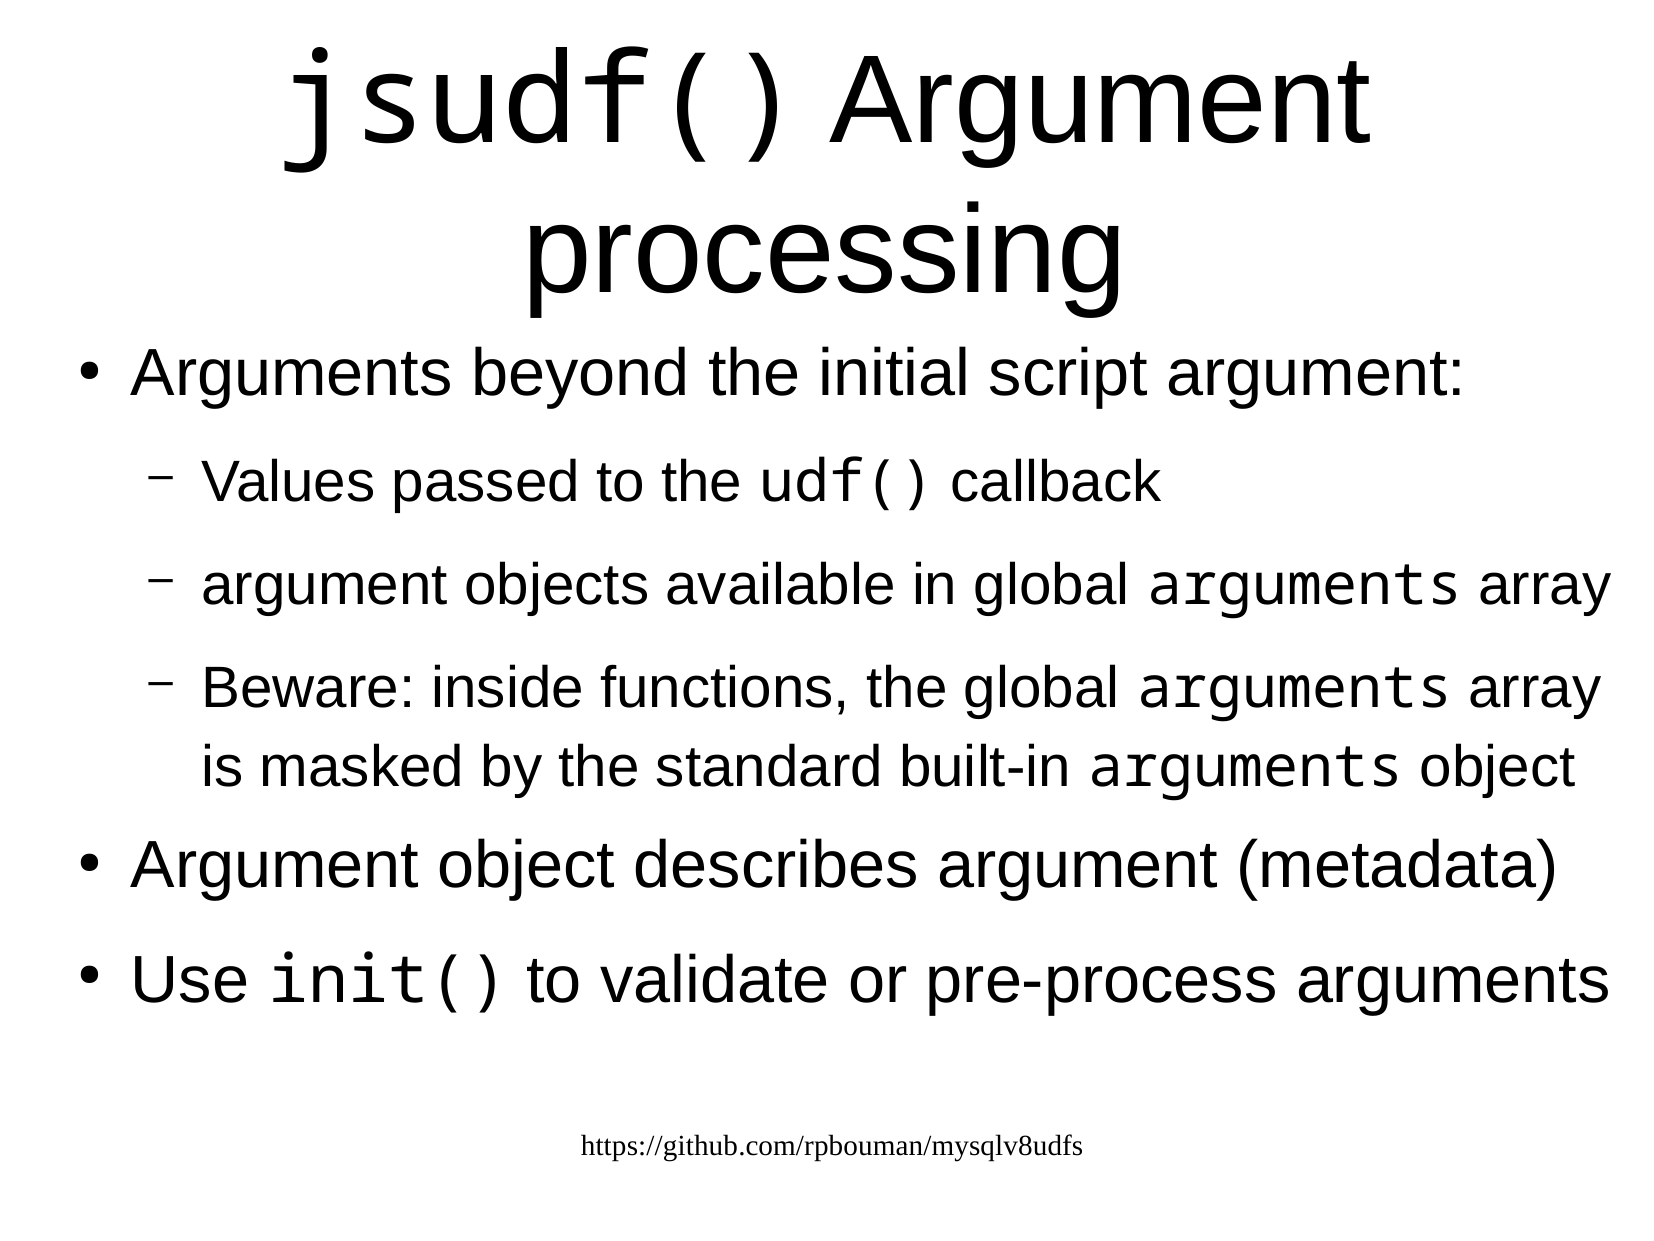

# jsudf() Argument processing
Arguments beyond the initial script argument:
Values passed to the udf() callback
argument objects available in global arguments array
Beware: inside functions, the global arguments array is masked by the standard built-in arguments object
Argument object describes argument (metadata)
Use init() to validate or pre-process arguments